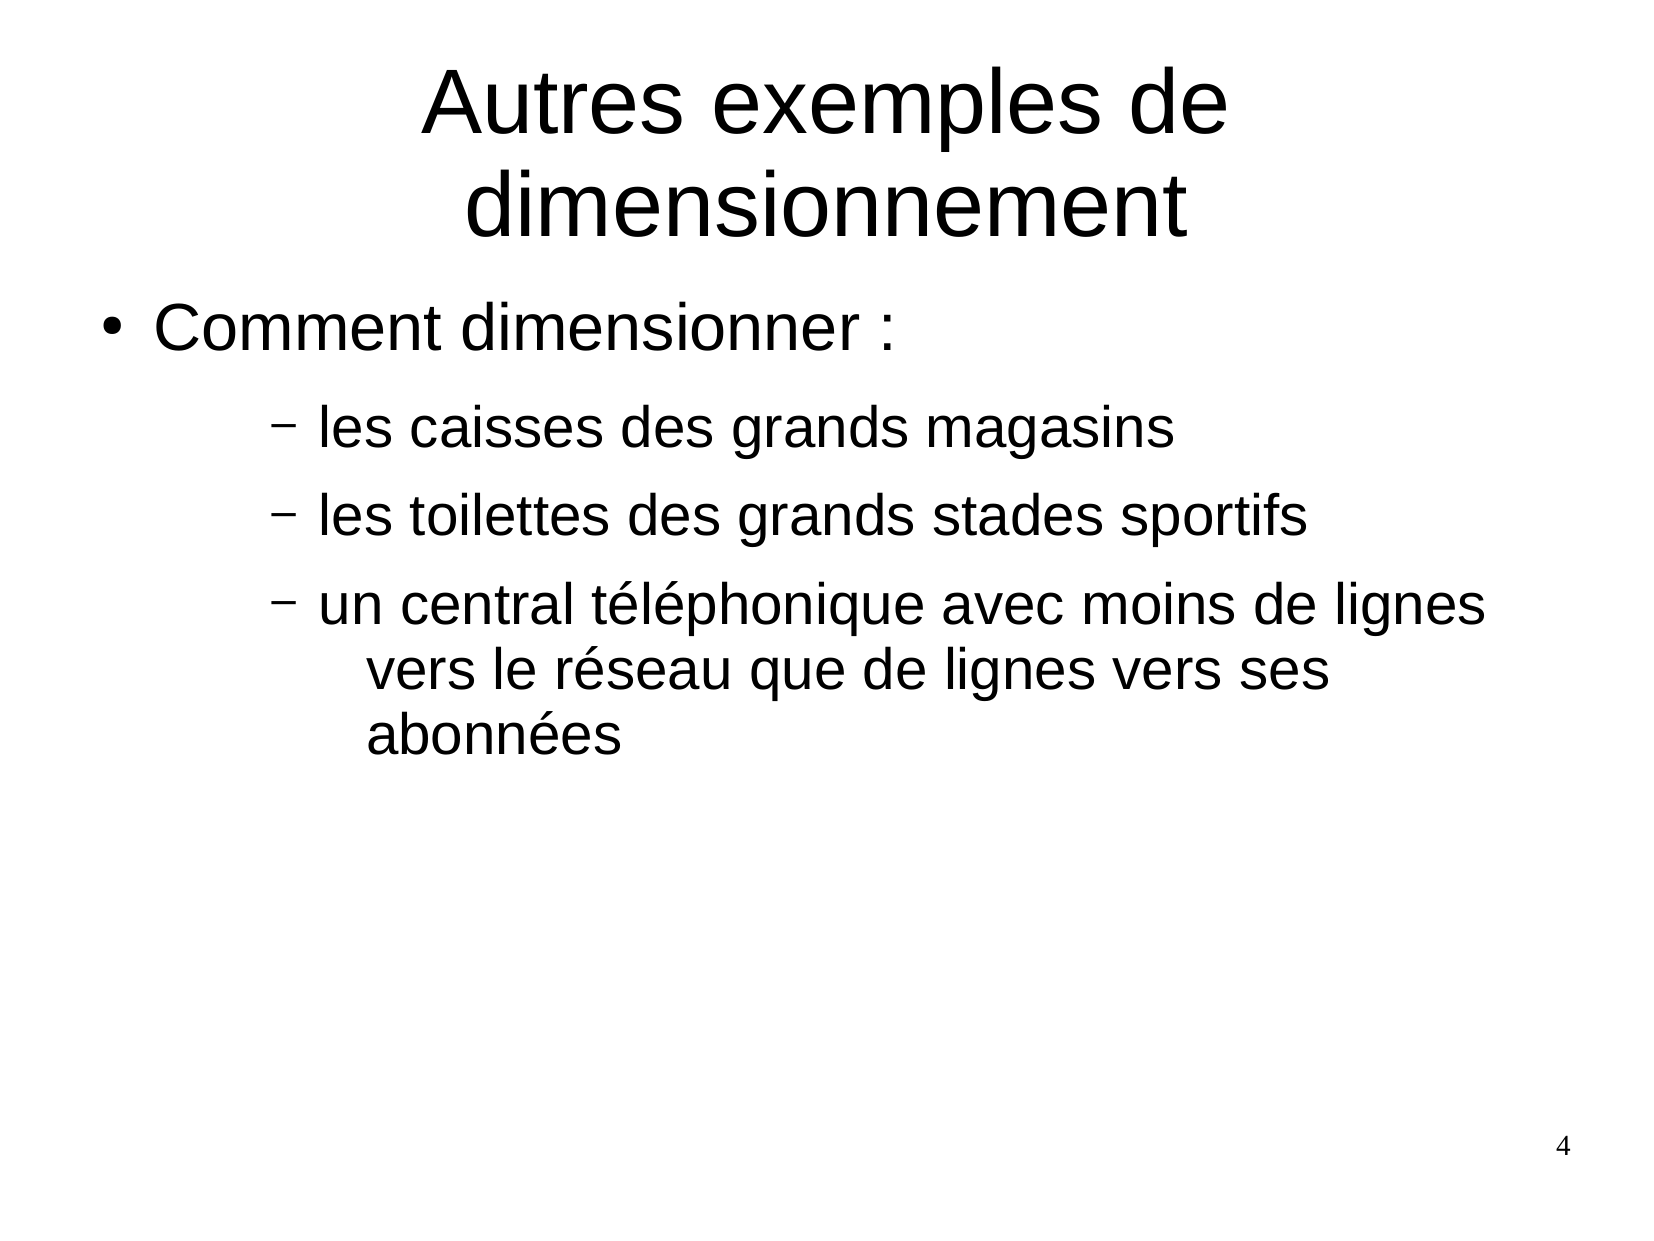

# Autres exemples de dimensionnement
Comment dimensionner :
les caisses des grands magasins
les toilettes des grands stades sportifs
un central téléphonique avec moins de lignes vers le réseau que de lignes vers ses abonnées
4